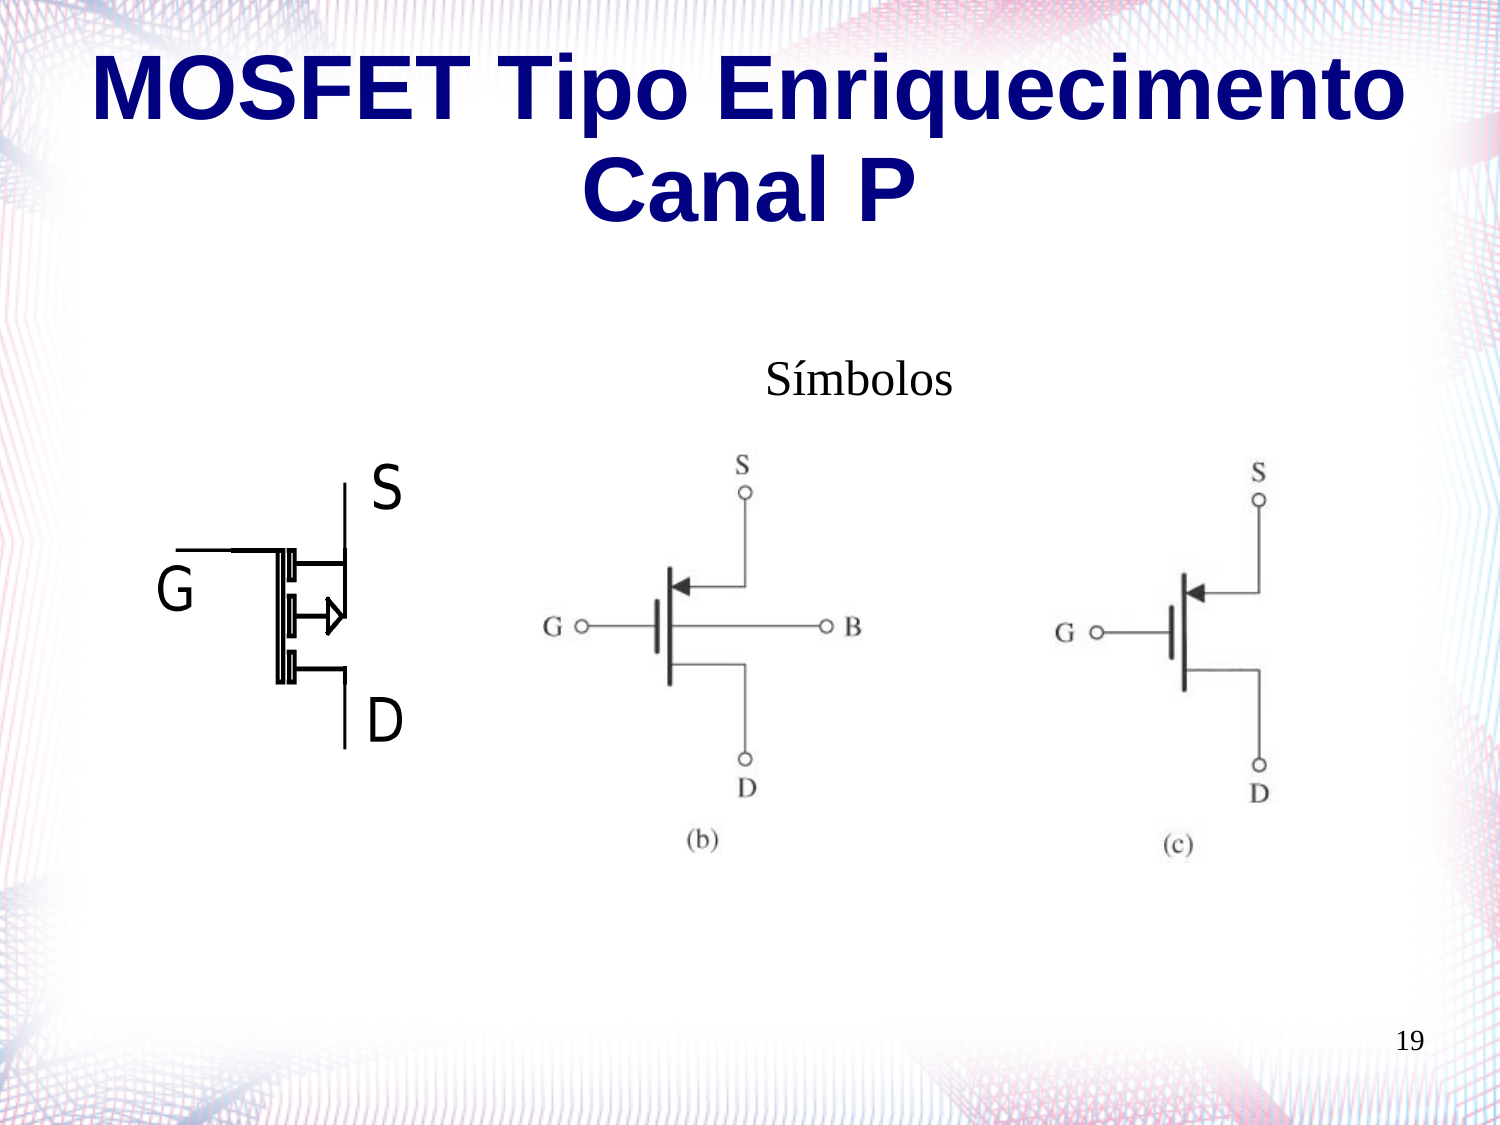

# MOSFET Tipo Enriquecimento Canal P
Símbolos
19